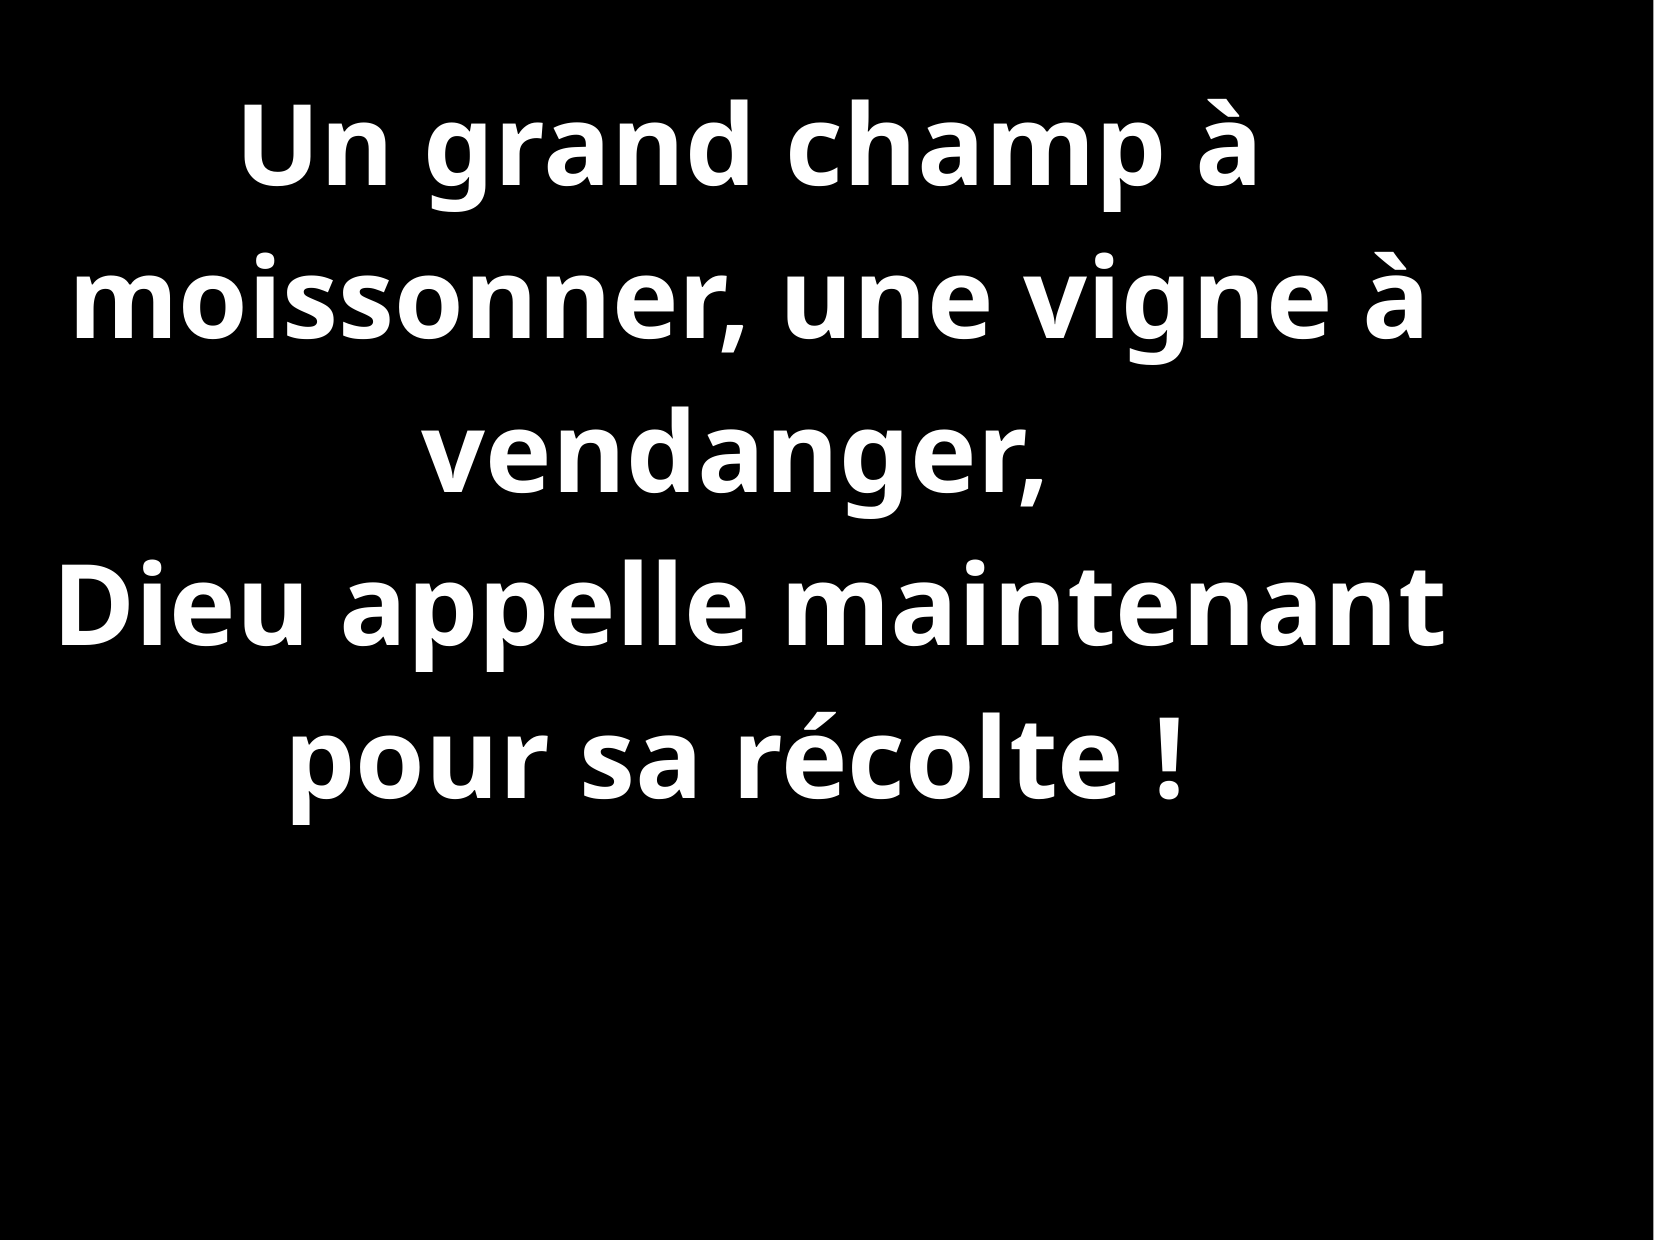

# Un grand champ à moissonner, une vigne à vendanger,
Dieu appelle maintenant pour sa récolte !